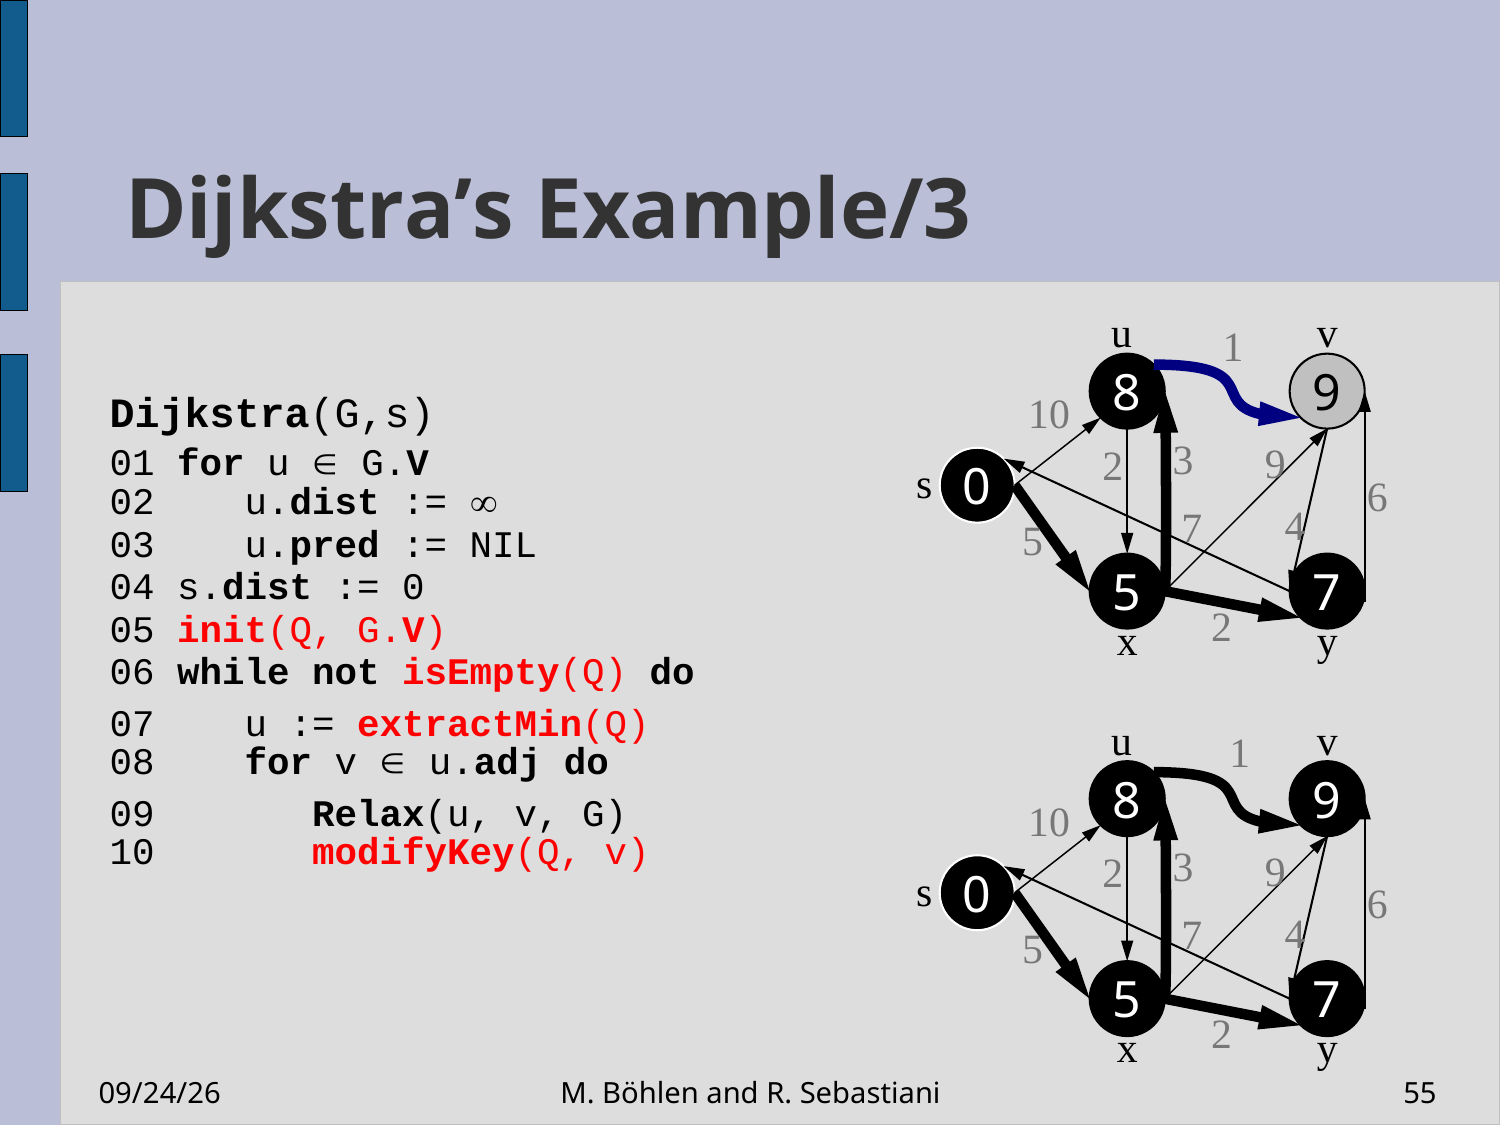

# Dijkstra’s Example/3
u
v
1
8
9
10
Dijkstra(G,s)
01 for u  G.V
02 u.dist := 
03 u.pred := NIL
04 s.dist := 0
05 init(Q, G.V)
06 while not isEmpty(Q) do
07 u := extractMin(Q)
08 for v  u.adj do
09 Relax(u, v, G)
10 modifyKey(Q, v)
3
9
2
0
s
6
4
7
5
5
7
2
x
y
u
v
1
8
9
10
3
9
2
0
s
6
4
7
5
5
7
2
x
y
M. Böhlen and R. Sebastiani
55